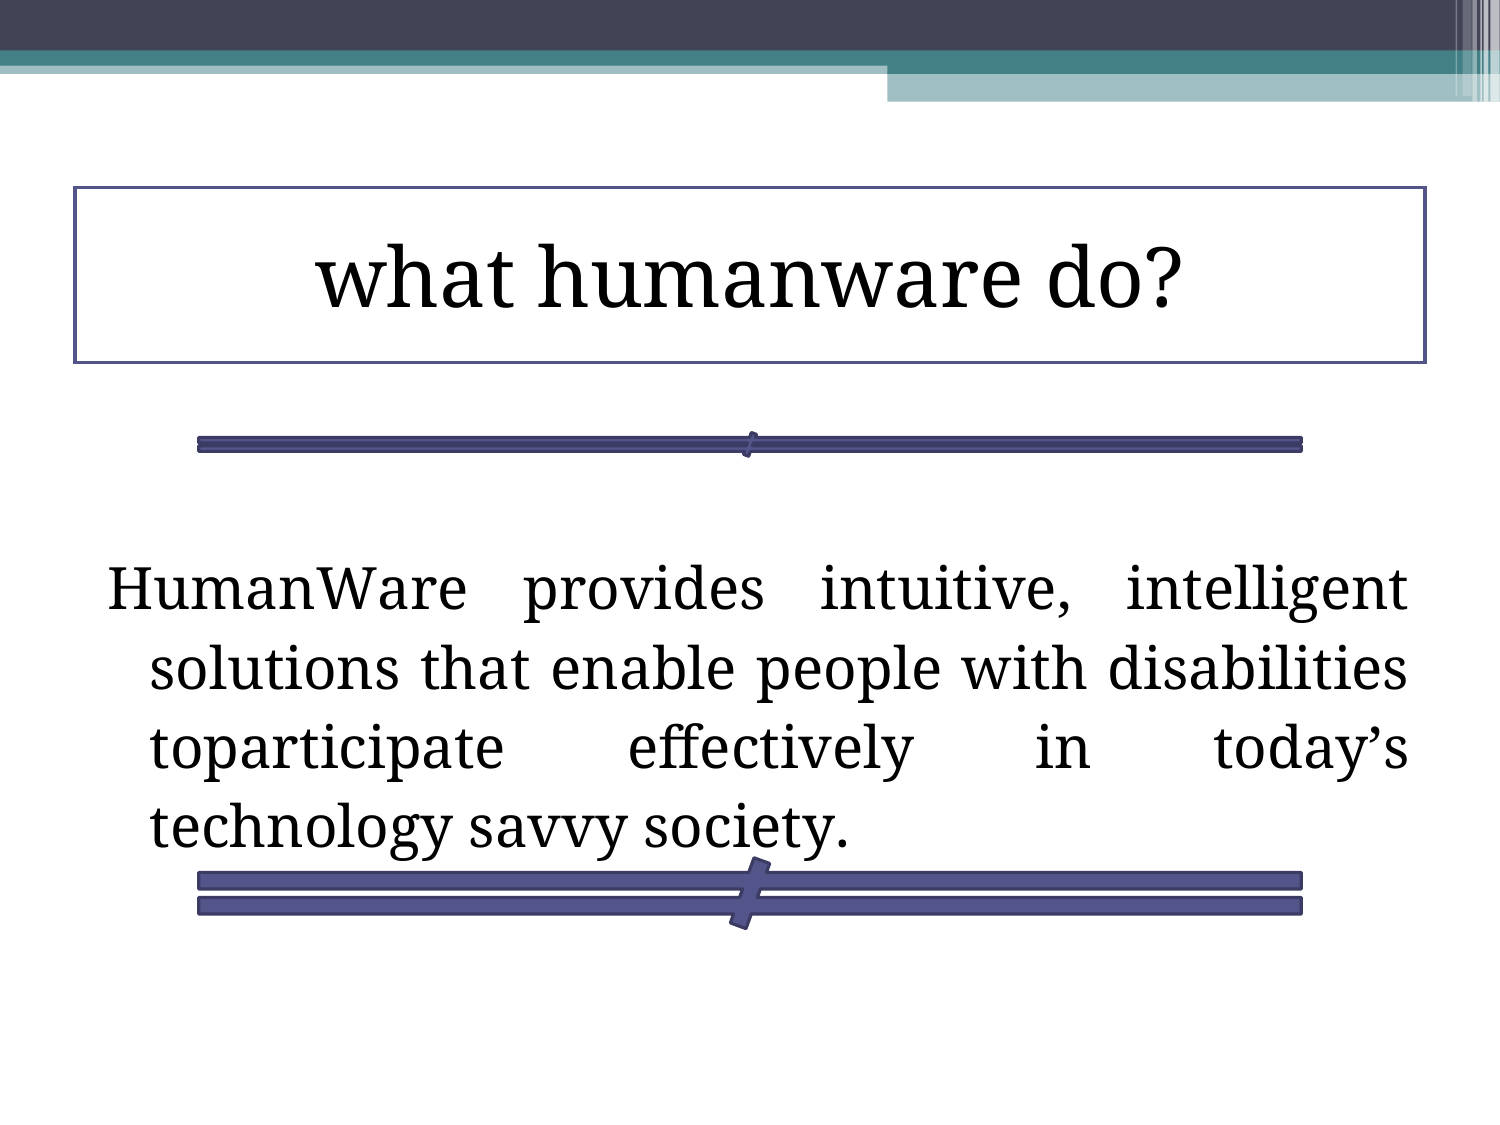

# what humanware do?
HumanWare provides intuitive, intelligent solutions that enable people with disabilities toparticipate effectively in today’s technology savvy society.